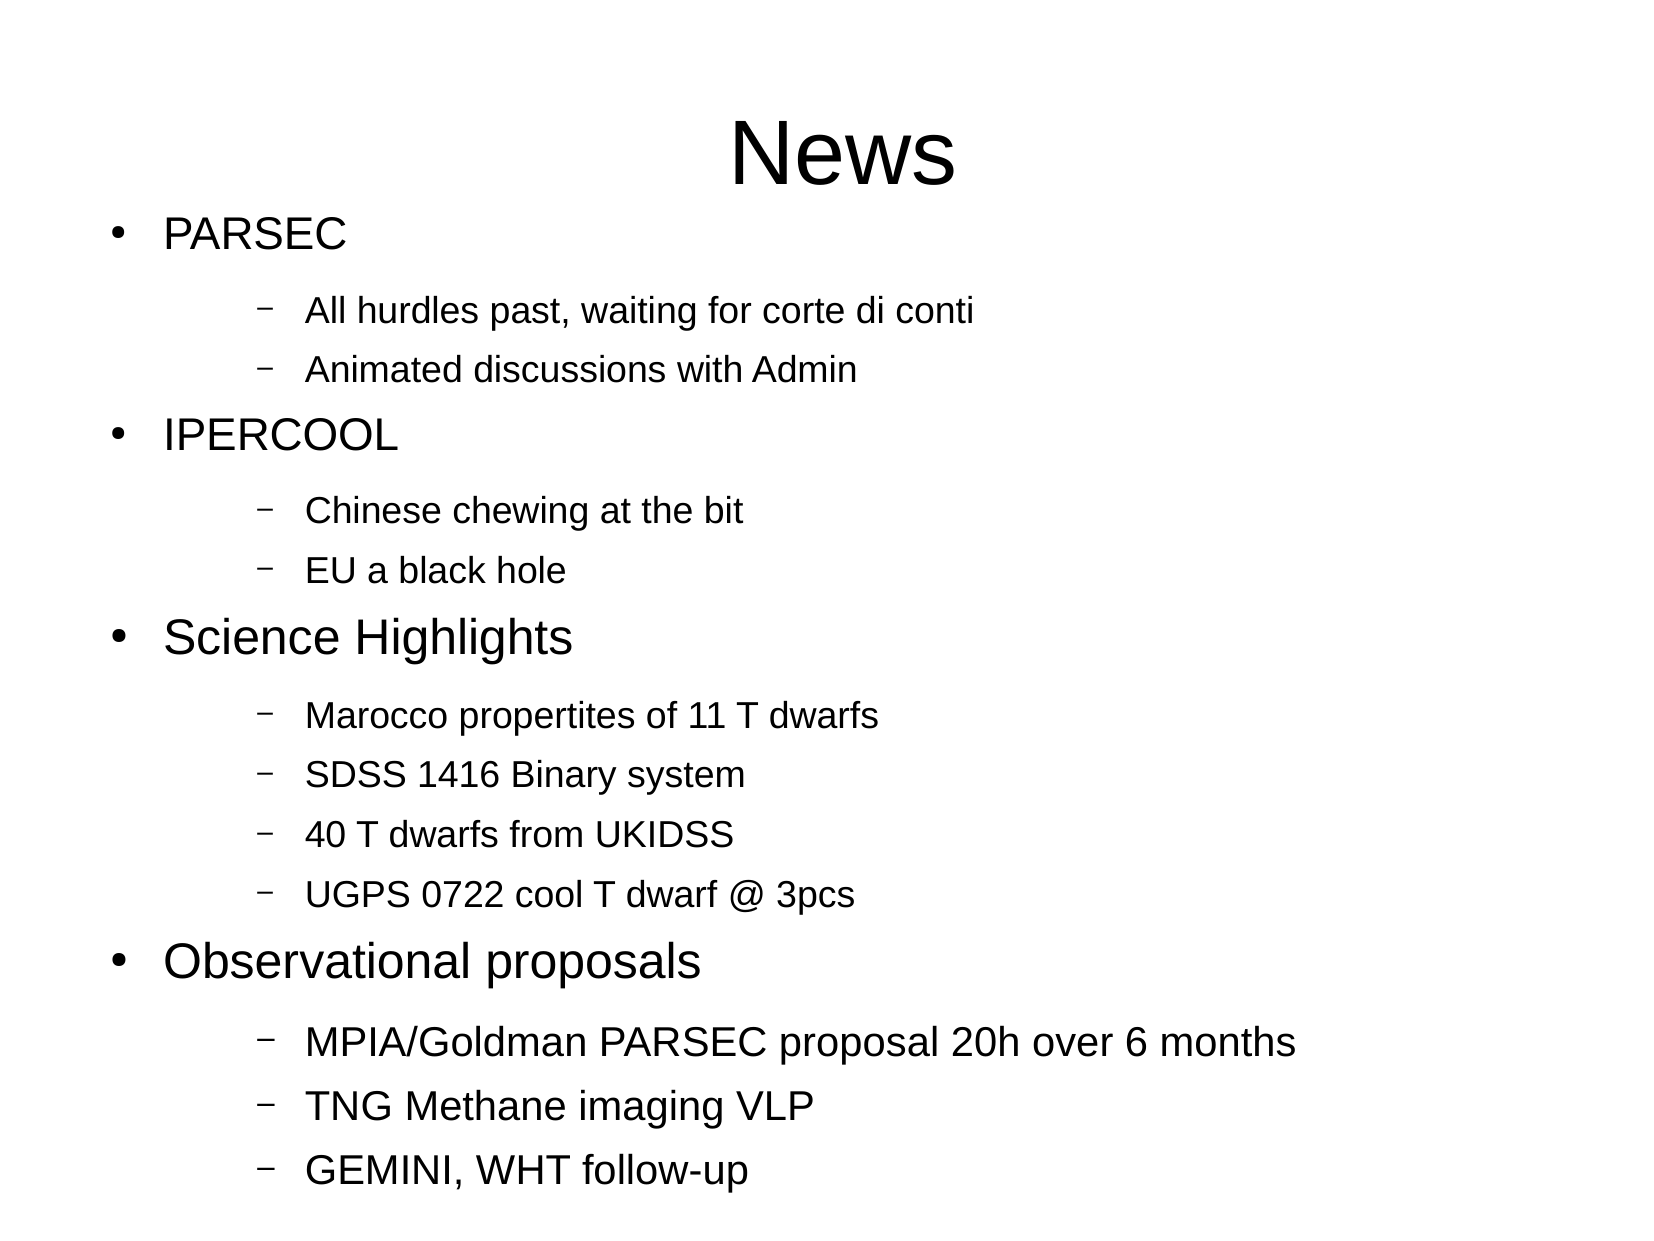

# News
PARSEC
All hurdles past, waiting for corte di conti
Animated discussions with Admin
IPERCOOL
Chinese chewing at the bit
EU a black hole
Science Highlights
Marocco propertites of 11 T dwarfs
SDSS 1416 Binary system
40 T dwarfs from UKIDSS
UGPS 0722 cool T dwarf @ 3pcs
Observational proposals
MPIA/Goldman PARSEC proposal 20h over 6 months
TNG Methane imaging VLP
GEMINI, WHT follow-up